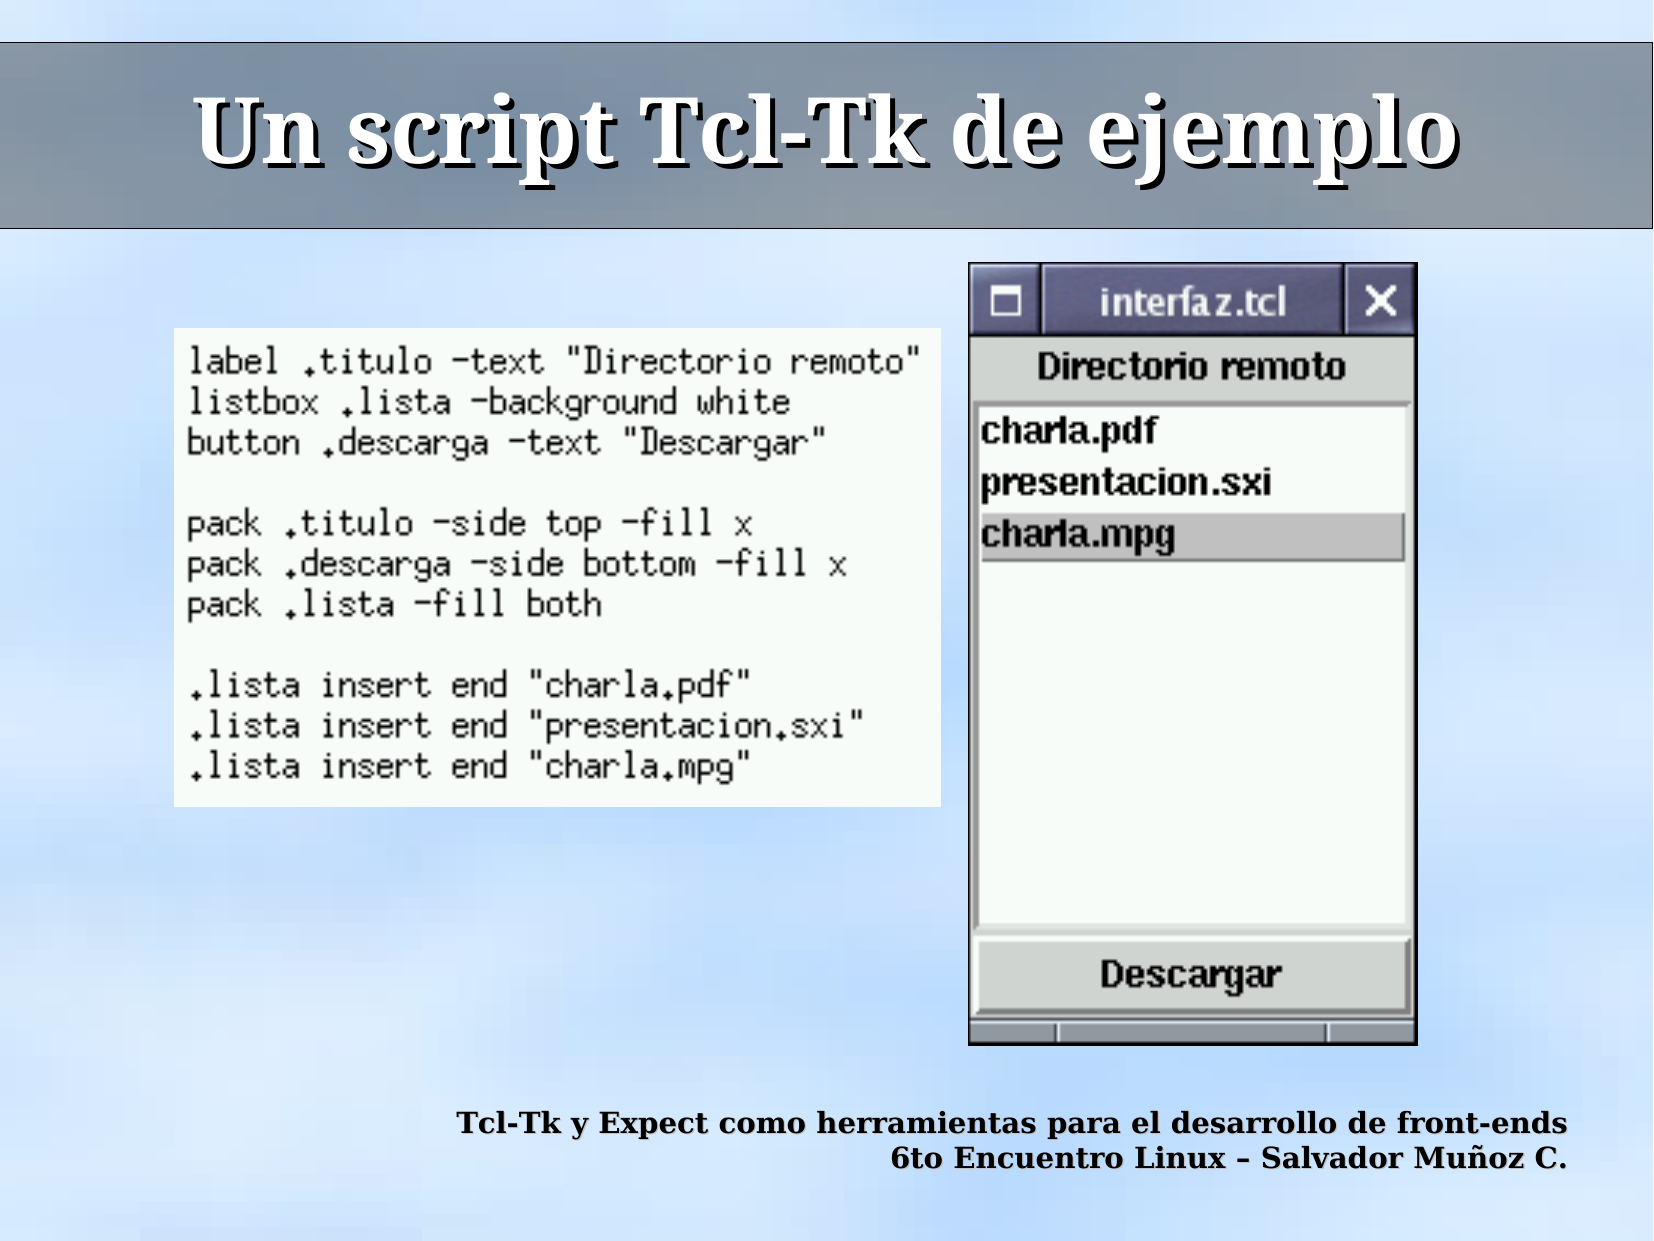

# Un script Tcl-Tk de ejemplo
Tcl-Tk y Expect como herramientas para el desarrollo de front-ends
6to Encuentro Linux – Salvador Muñoz C.